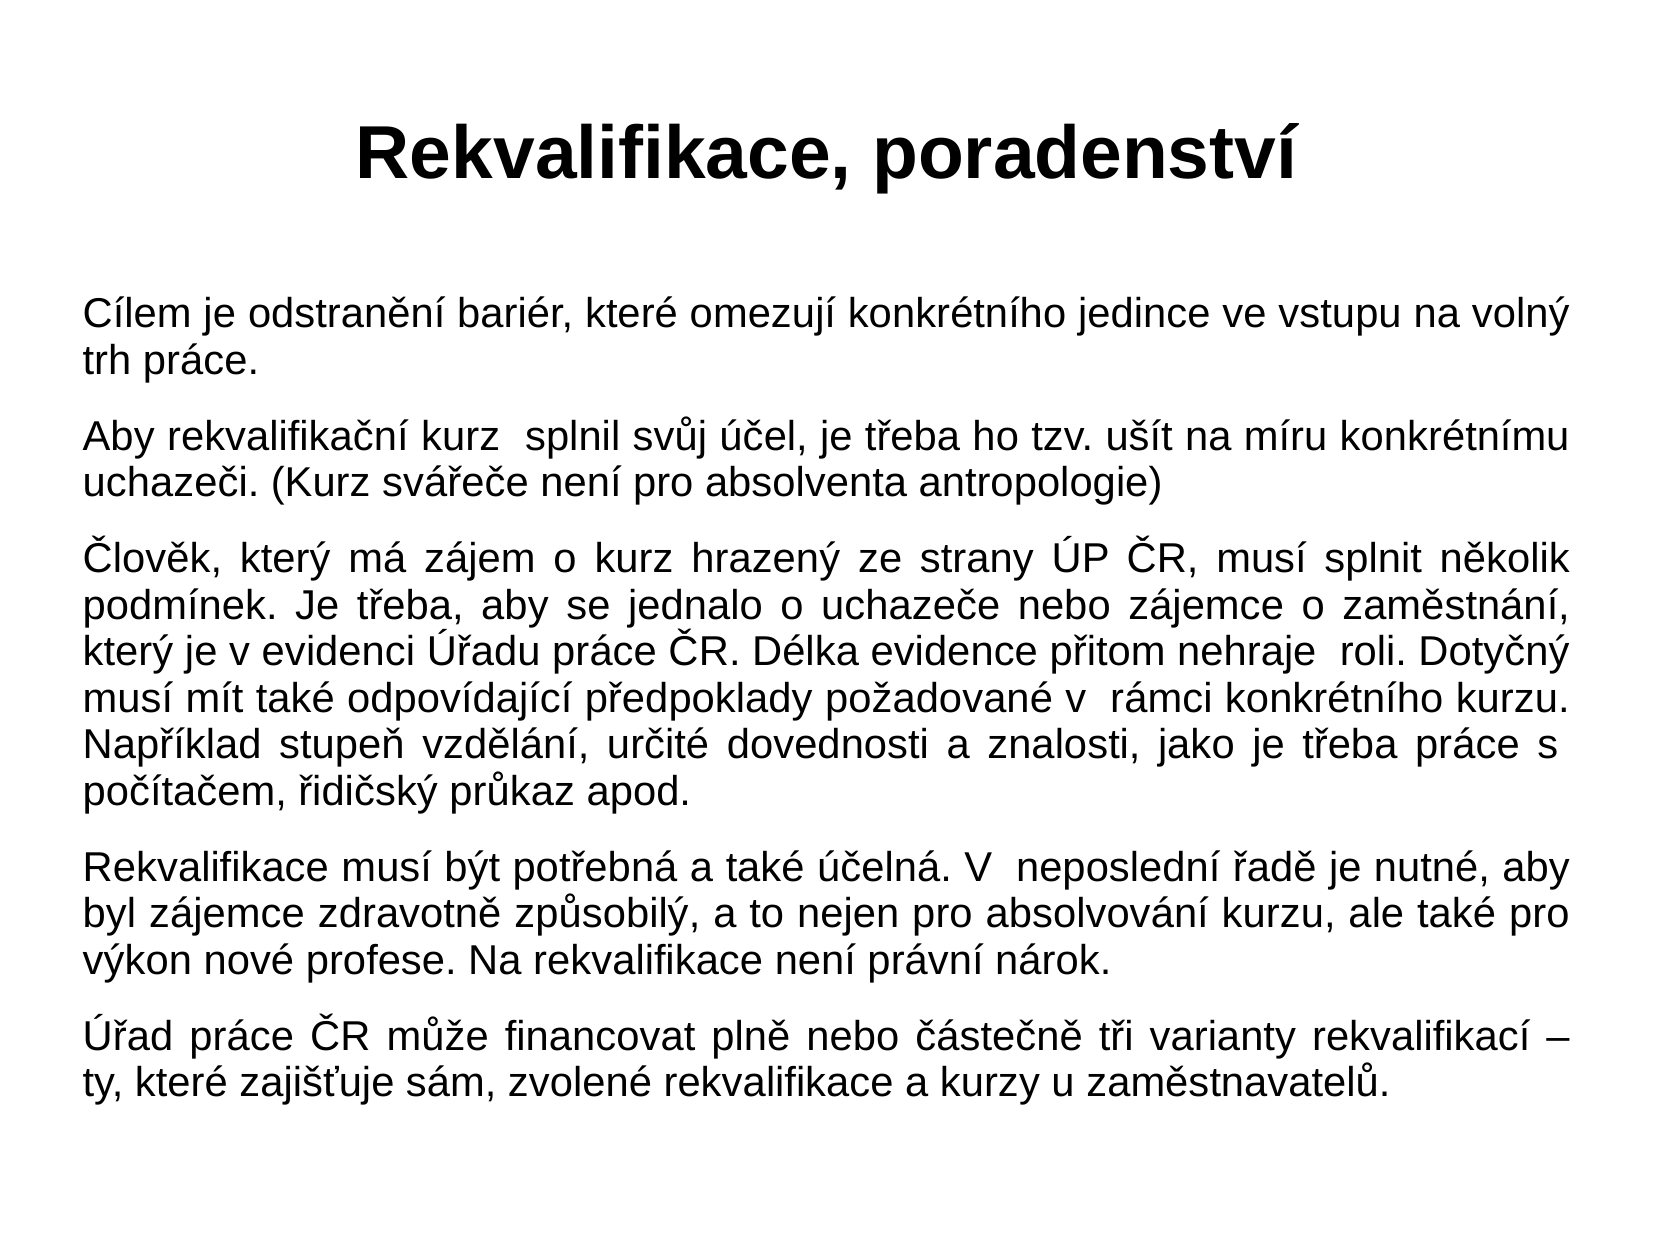

# Rekvalifikace, poradenství
Cílem je odstranění bariér, které omezují konkrétního jedince ve vstupu na volný trh práce.
Aby rekvalifikační kurz splnil svůj účel, je třeba ho tzv. ušít na míru konkrétnímu uchazeči. (Kurz svářeče není pro absolventa antropologie)
Člověk, který má zájem o kurz hrazený ze strany ÚP ČR, musí splnit několik podmínek. Je třeba, aby se jednalo o uchazeče nebo zájemce o zaměstnání, který je v evidenci Úřadu práce ČR. Délka evidence přitom nehraje roli. Dotyčný musí mít také odpovídající předpoklady požadované v  rámci konkrétního kurzu. Například stupeň vzdělání, určité dovednosti a znalosti, jako je třeba práce s  počítačem, řidičský průkaz apod.
Rekvalifikace musí být potřebná a také účelná. V  neposlední řadě je nutné, aby byl zájemce zdravotně způsobilý, a to nejen pro absolvování kurzu, ale také pro výkon nové profese. Na rekvalifikace není právní nárok.
Úřad práce ČR může financovat plně nebo částečně tři varianty rekvalifikací – ty, které zajišťuje sám, zvolené rekvalifikace a kurzy u zaměstnavatelů.